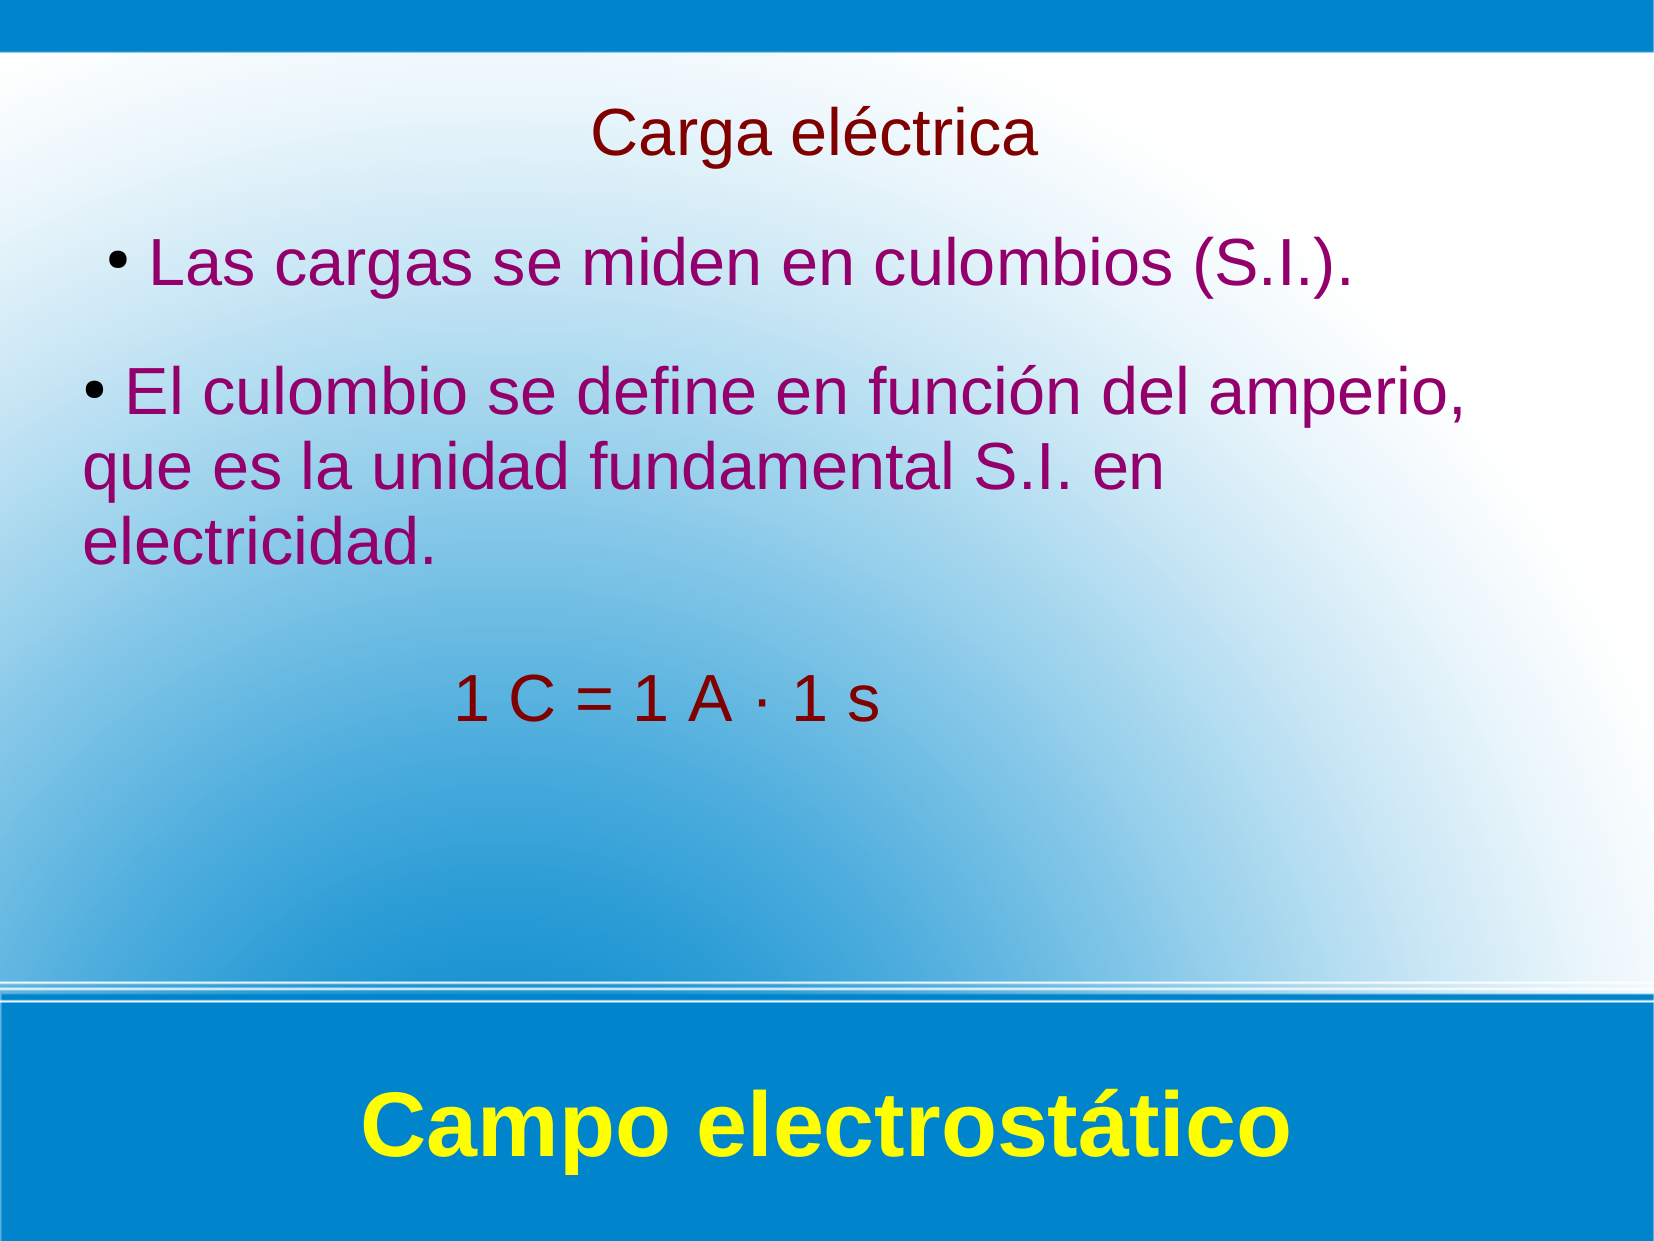

Carga eléctrica
 Las cargas se miden en culombios (S.I.).
 El culombio se define en función del amperio, que es la unidad fundamental S.I. en electricidad.
1 C = 1 A · 1 s
# Campo electrostático